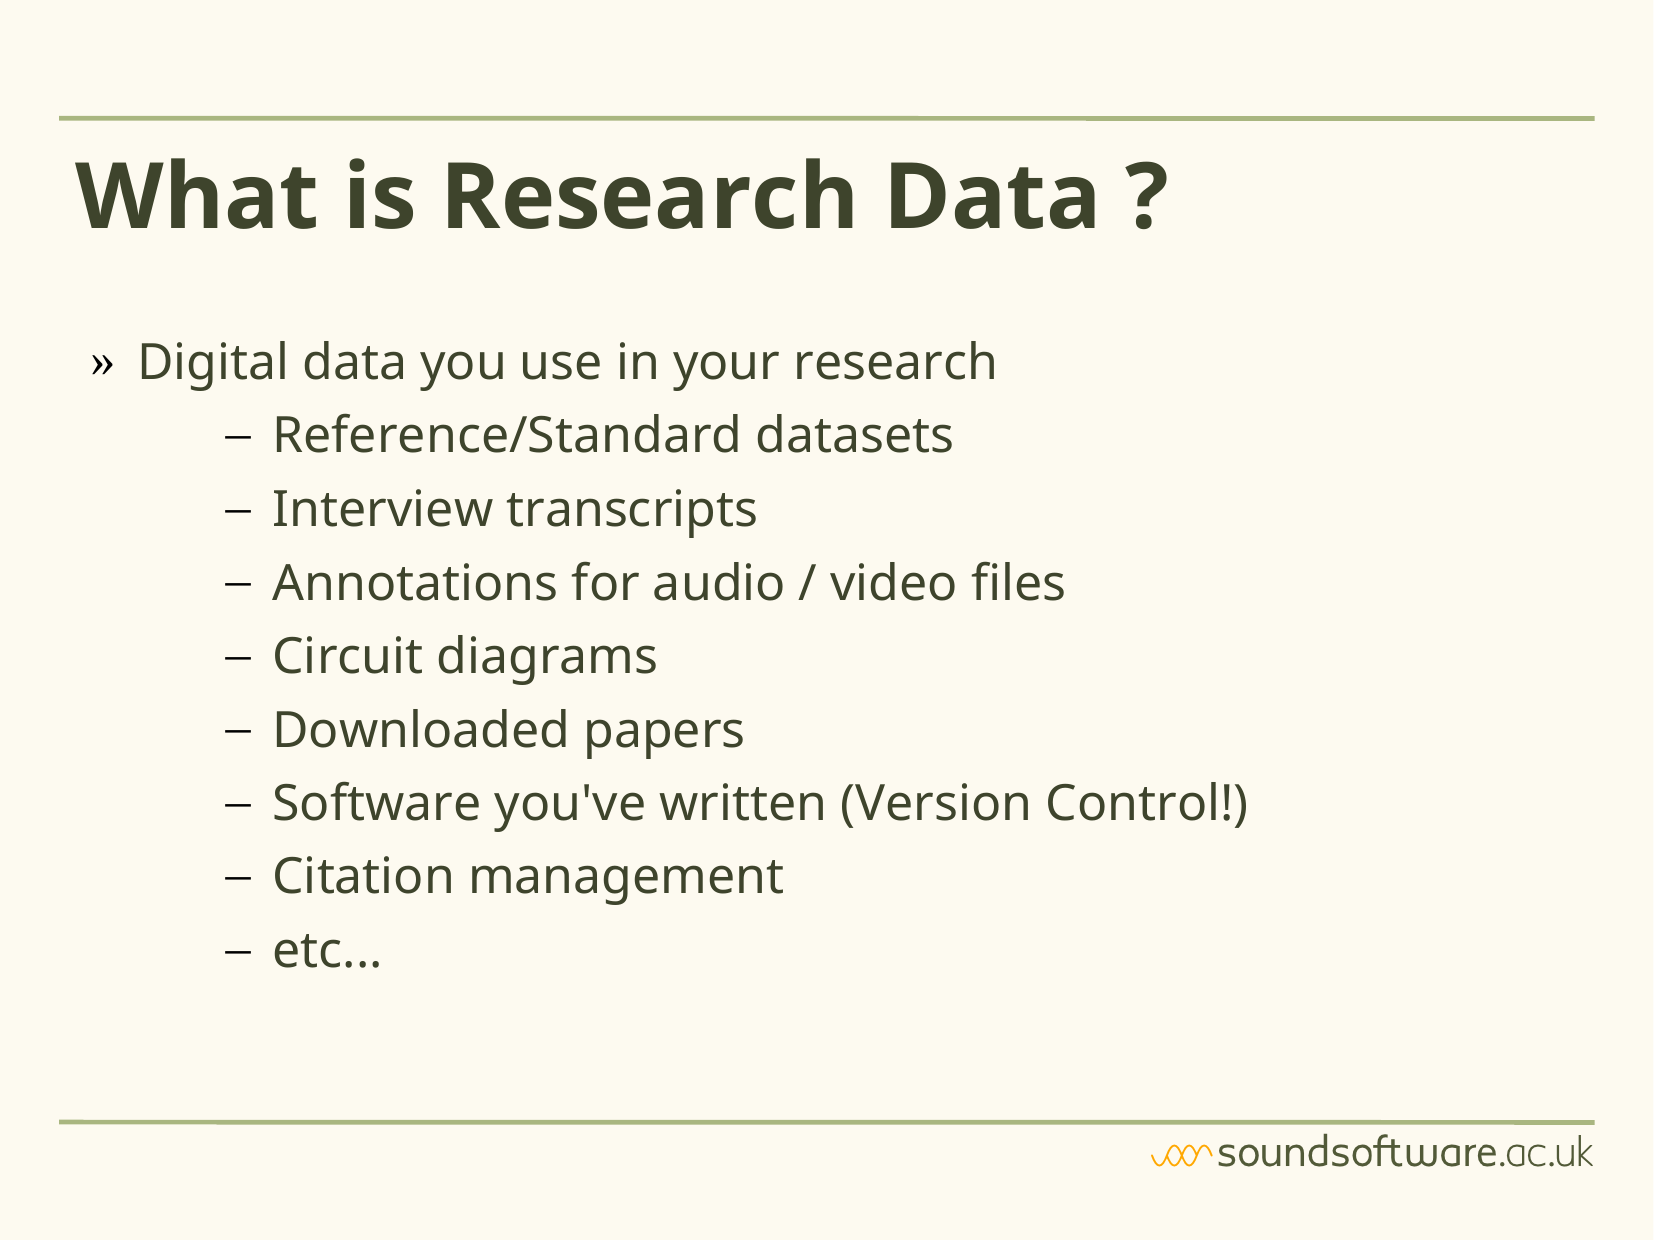

# What is Research Data ?
Digital data you use in your research
Reference/Standard datasets
Interview transcripts
Annotations for audio / video files
Circuit diagrams
Downloaded papers
Software you've written (Version Control!)
Citation management
etc...